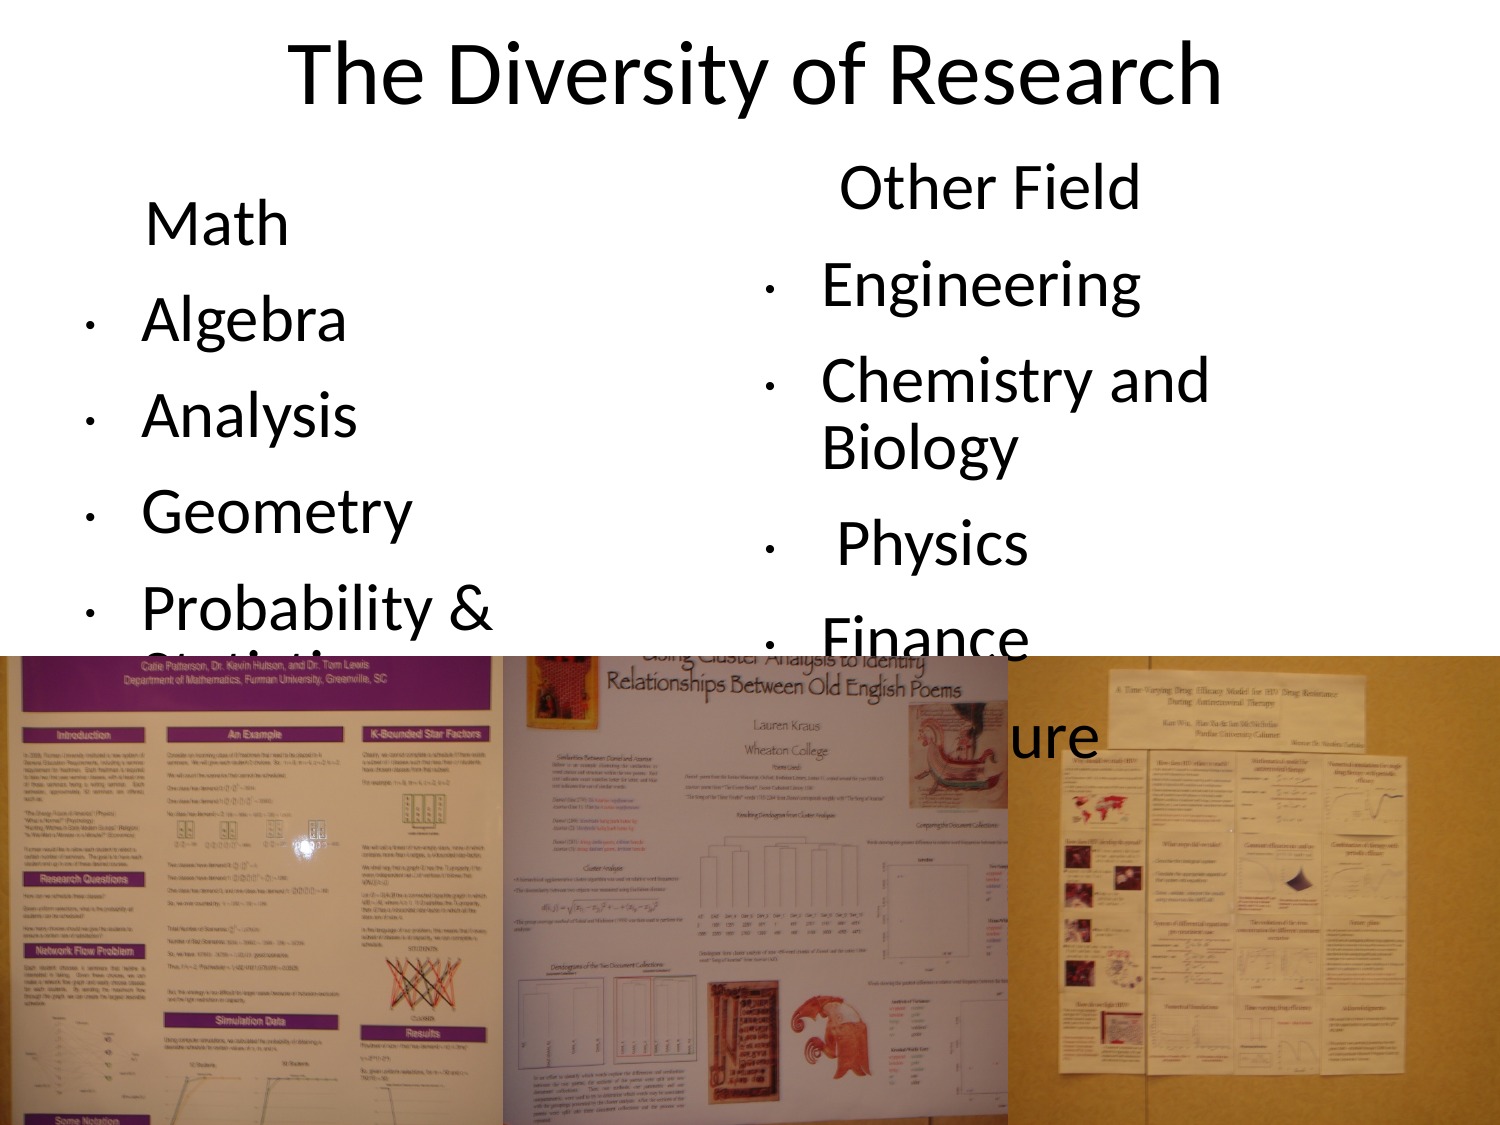

# The Diversity of Research
 Other Field
Engineering
Chemistry and Biology
 Physics
Finance
 Literature
 Math
Algebra
Analysis
Geometry
Probability & Statistics